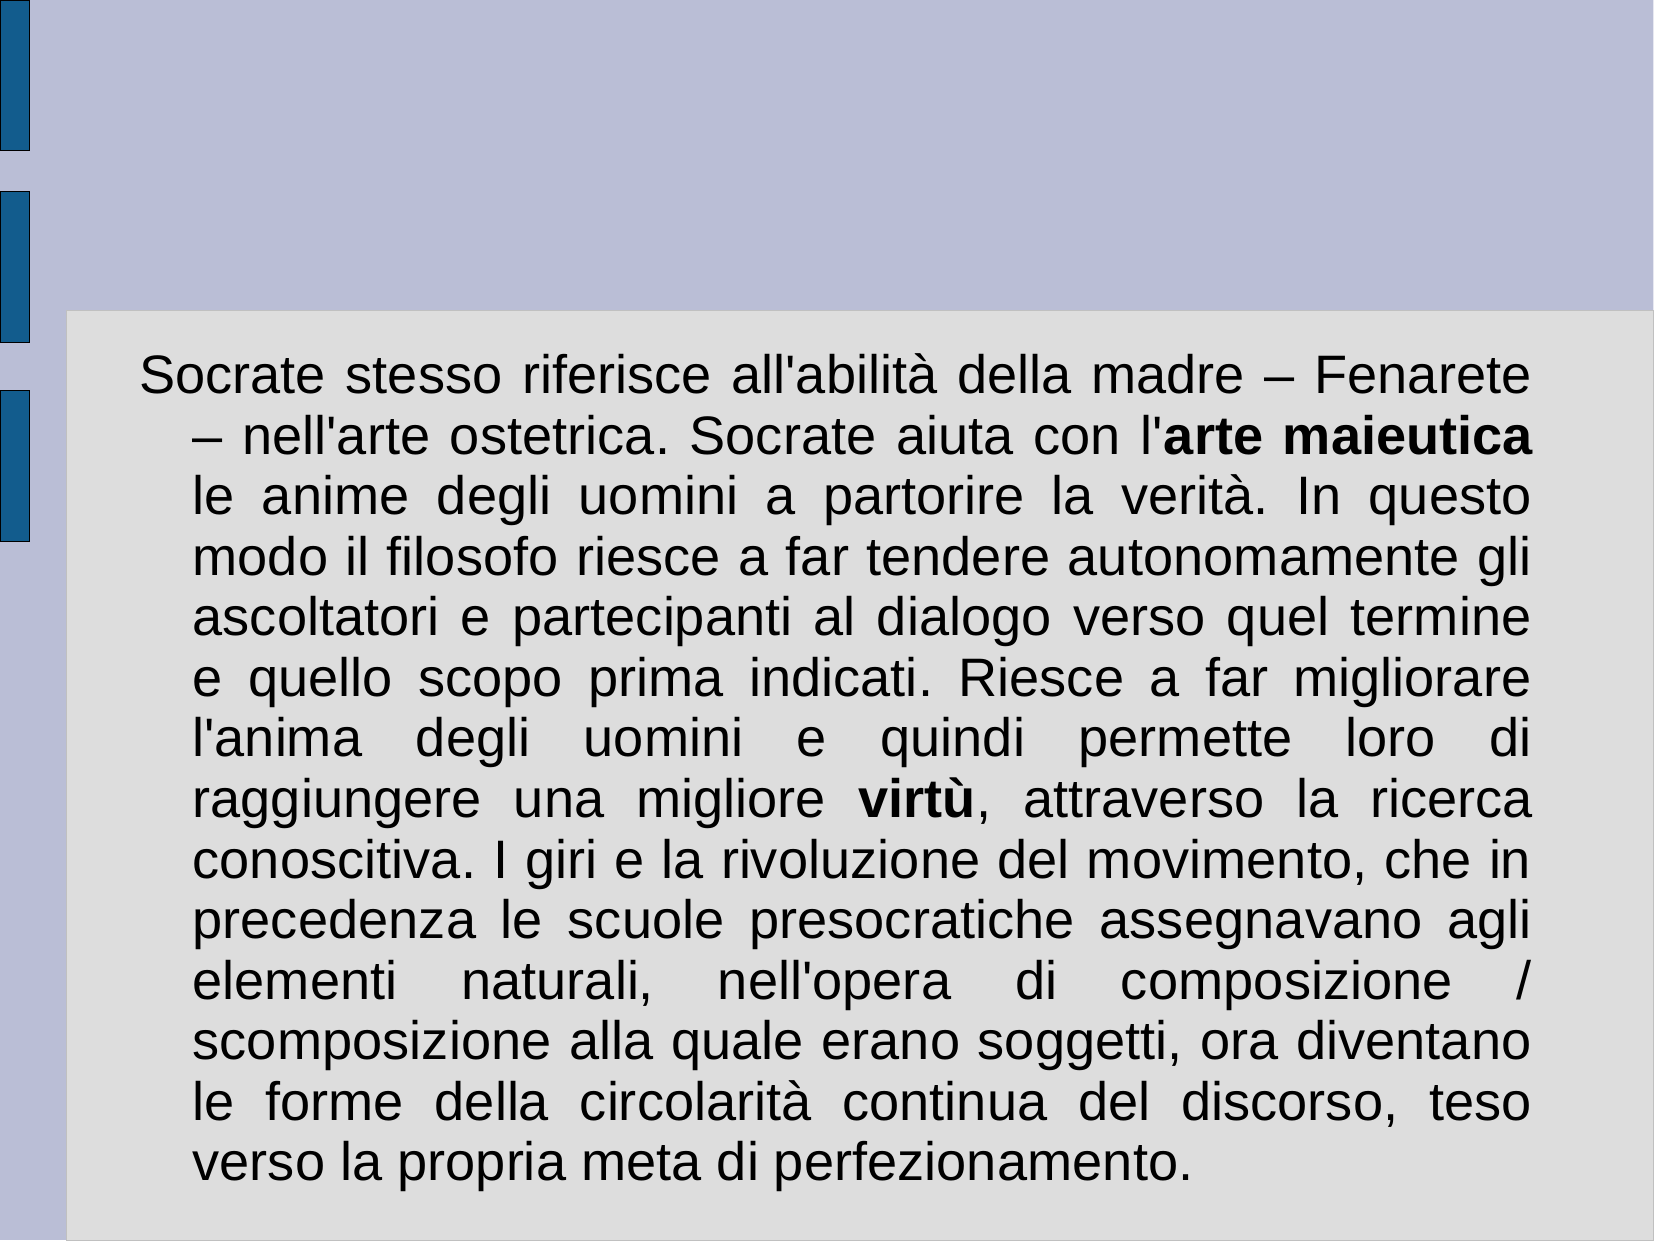

#
Socrate stesso riferisce all'abilità della madre – Fenarete – nell'arte ostetrica. Socrate aiuta con l'arte maieutica le anime degli uomini a partorire la verità. In questo modo il filosofo riesce a far tendere autonomamente gli ascoltatori e partecipanti al dialogo verso quel termine e quello scopo prima indicati. Riesce a far migliorare l'anima degli uomini e quindi permette loro di raggiungere una migliore virtù, attraverso la ricerca conoscitiva. I giri e la rivoluzione del movimento, che in precedenza le scuole presocratiche assegnavano agli elementi naturali, nell'opera di composizione / scomposizione alla quale erano soggetti, ora diventano le forme della circolarità continua del discorso, teso verso la propria meta di perfezionamento.